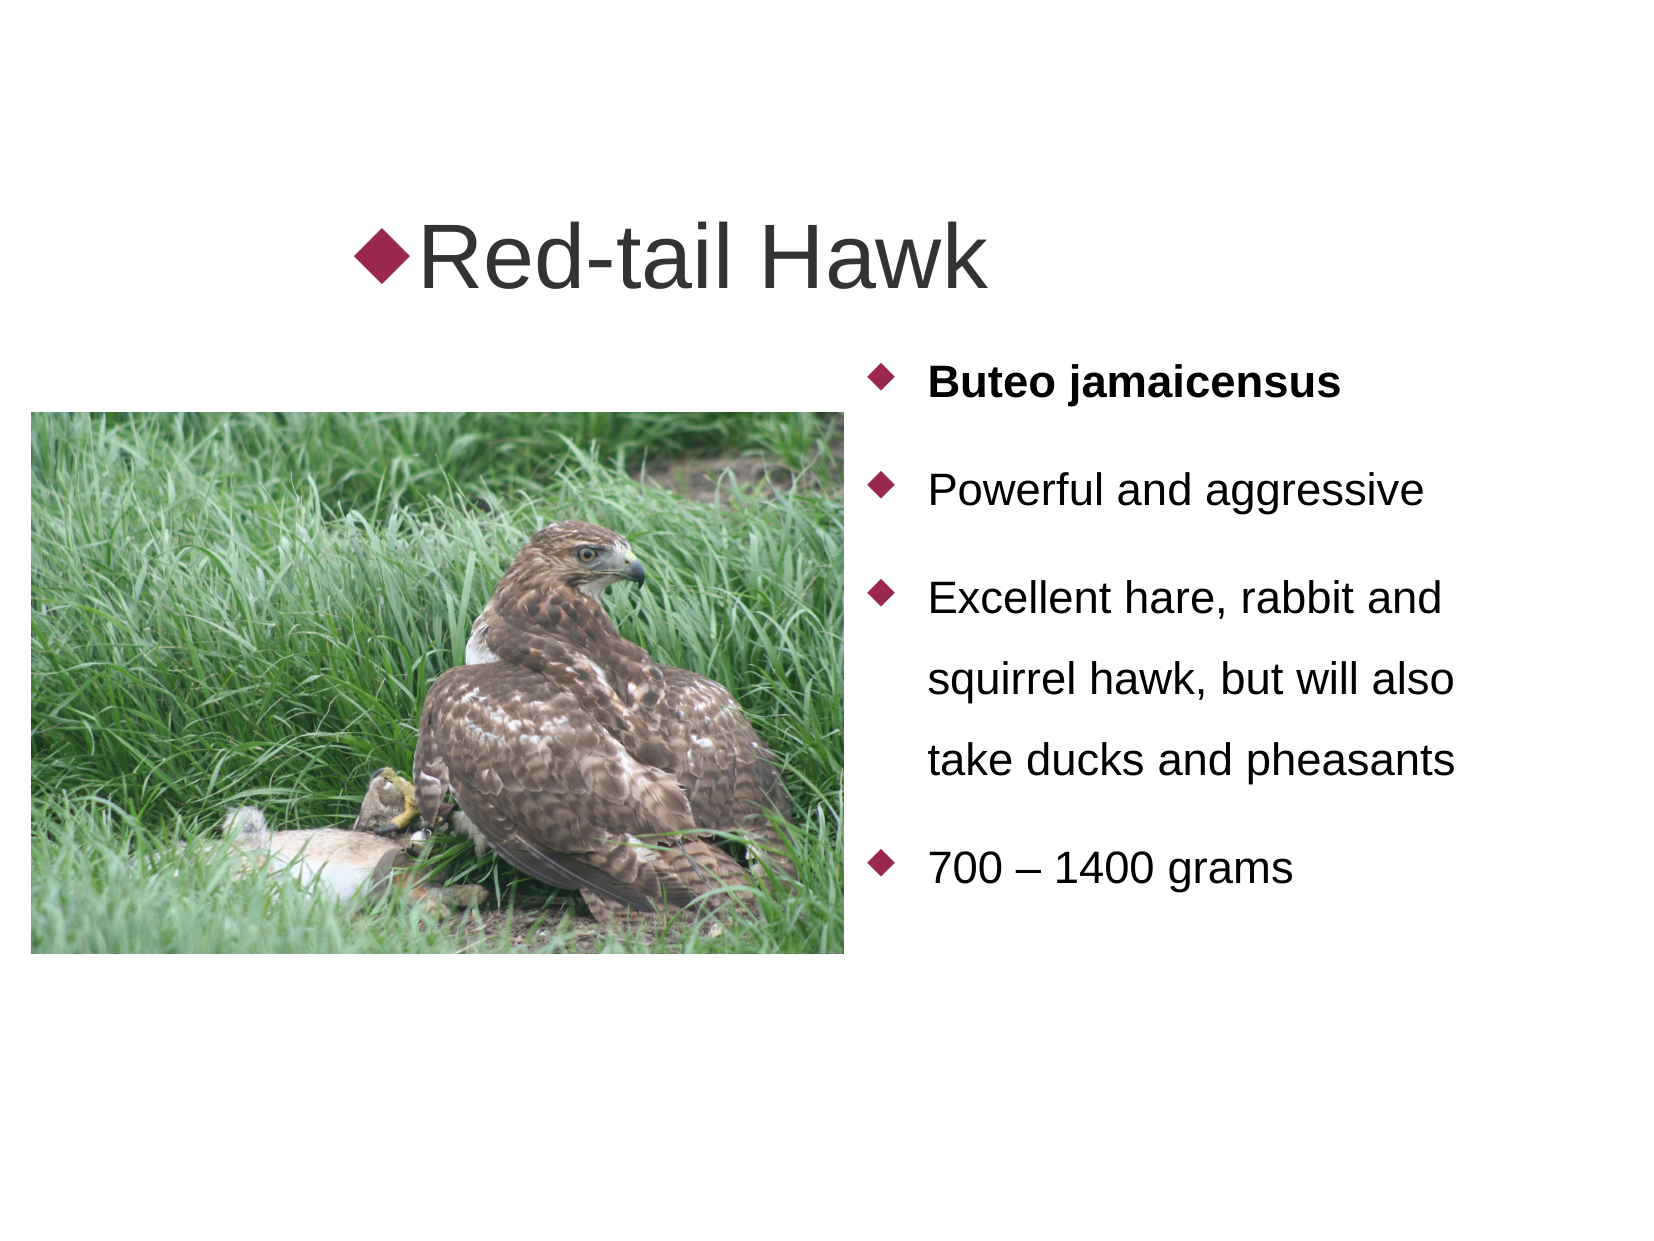

# Red-tail Hawk ‏
Buteo jamaicensus
Powerful and aggressive
Excellent hare, rabbit and squirrel hawk, but will also take ducks and pheasants
700 – 1400 grams